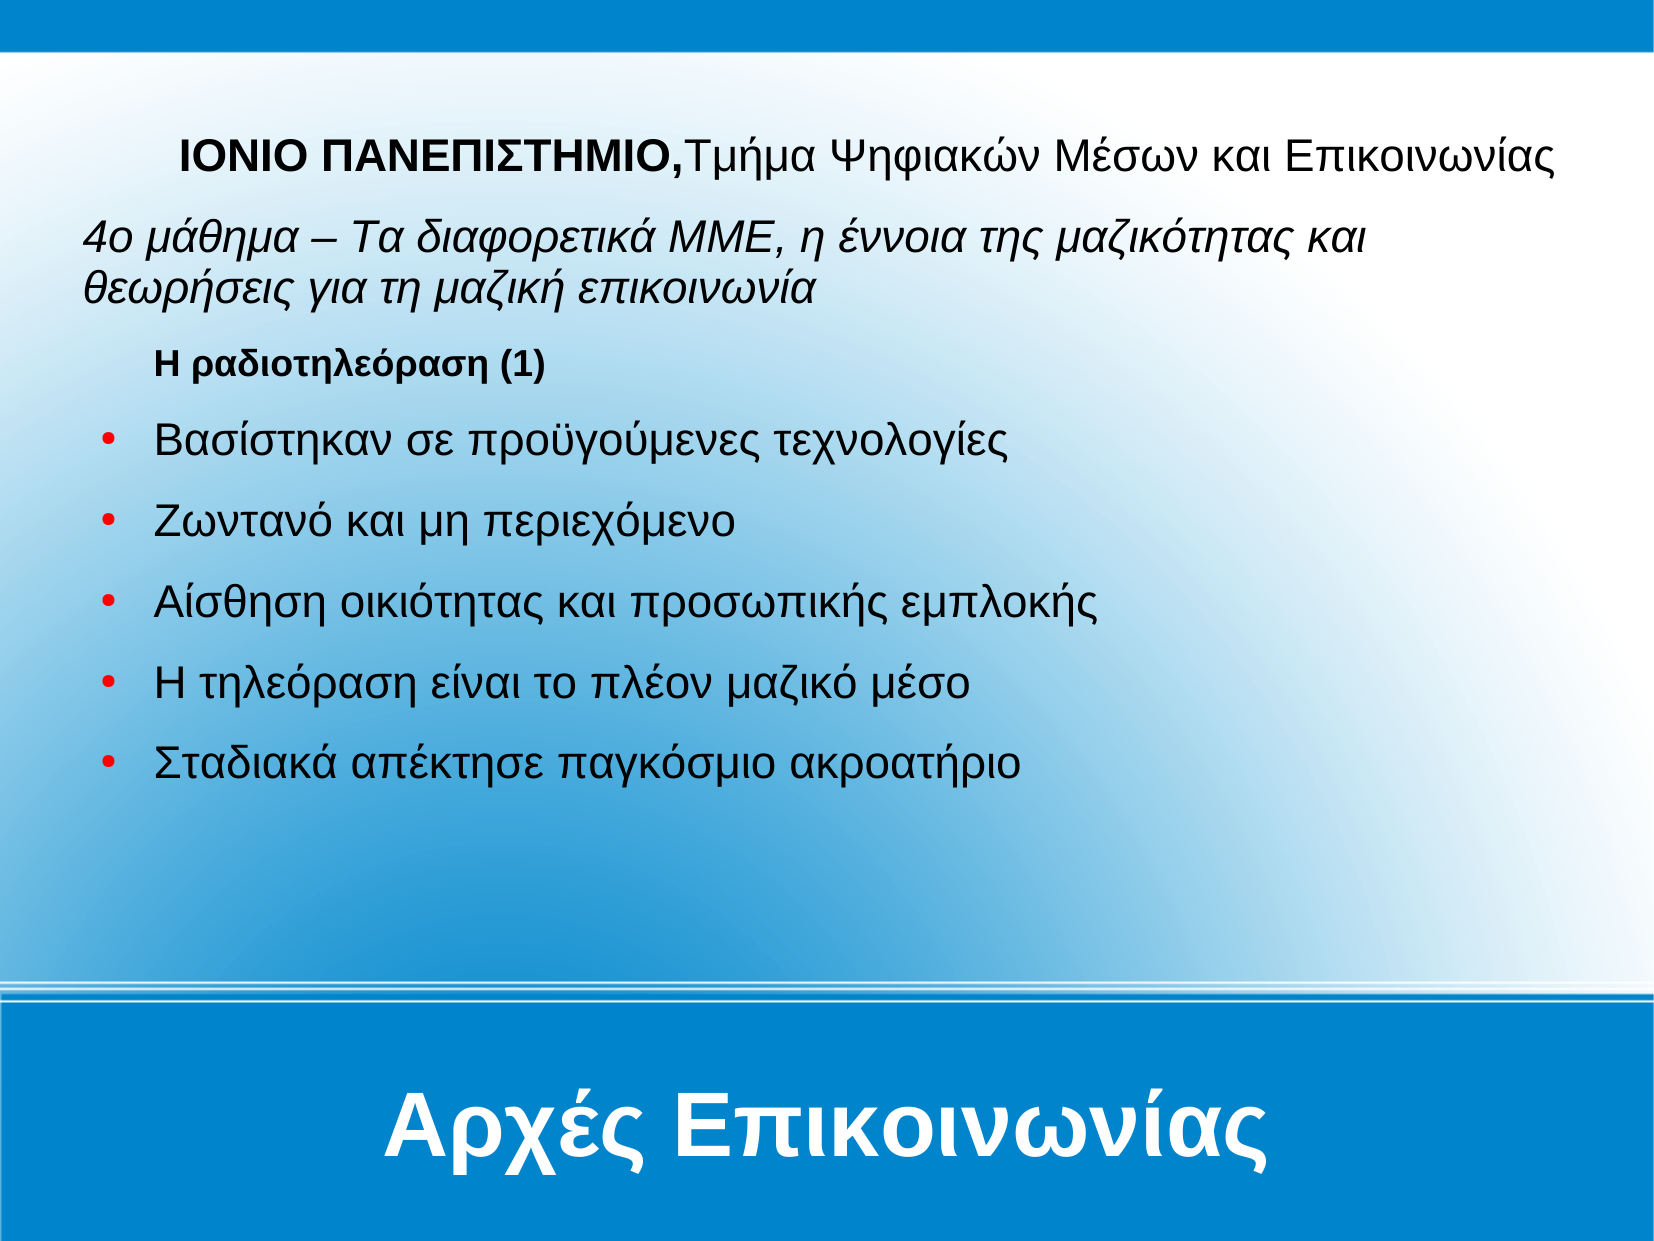

ΙΟΝΙΟ ΠΑΝΕΠΙΣΤΗΜΙΟ,Τμήμα Ψηφιακών Μέσων και Επικοινωνίας
4ο μάθημα – Τα διαφορετικά ΜΜΕ, η έννοια της μαζικότητας και θεωρήσεις για τη μαζική επικοινωνία
Η ραδιοτηλεόραση (1)
Βασίστηκαν σε προϋγούμενες τεχνολογίες
Ζωντανό και μη περιεχόμενο
Αίσθηση οικιότητας και προσωπικής εμπλοκής
Η τηλεόραση είναι το πλέον μαζικό μέσο
Σταδιακά απέκτησε παγκόσμιο ακροατήριο
# Αρχές Επικοινωνίας